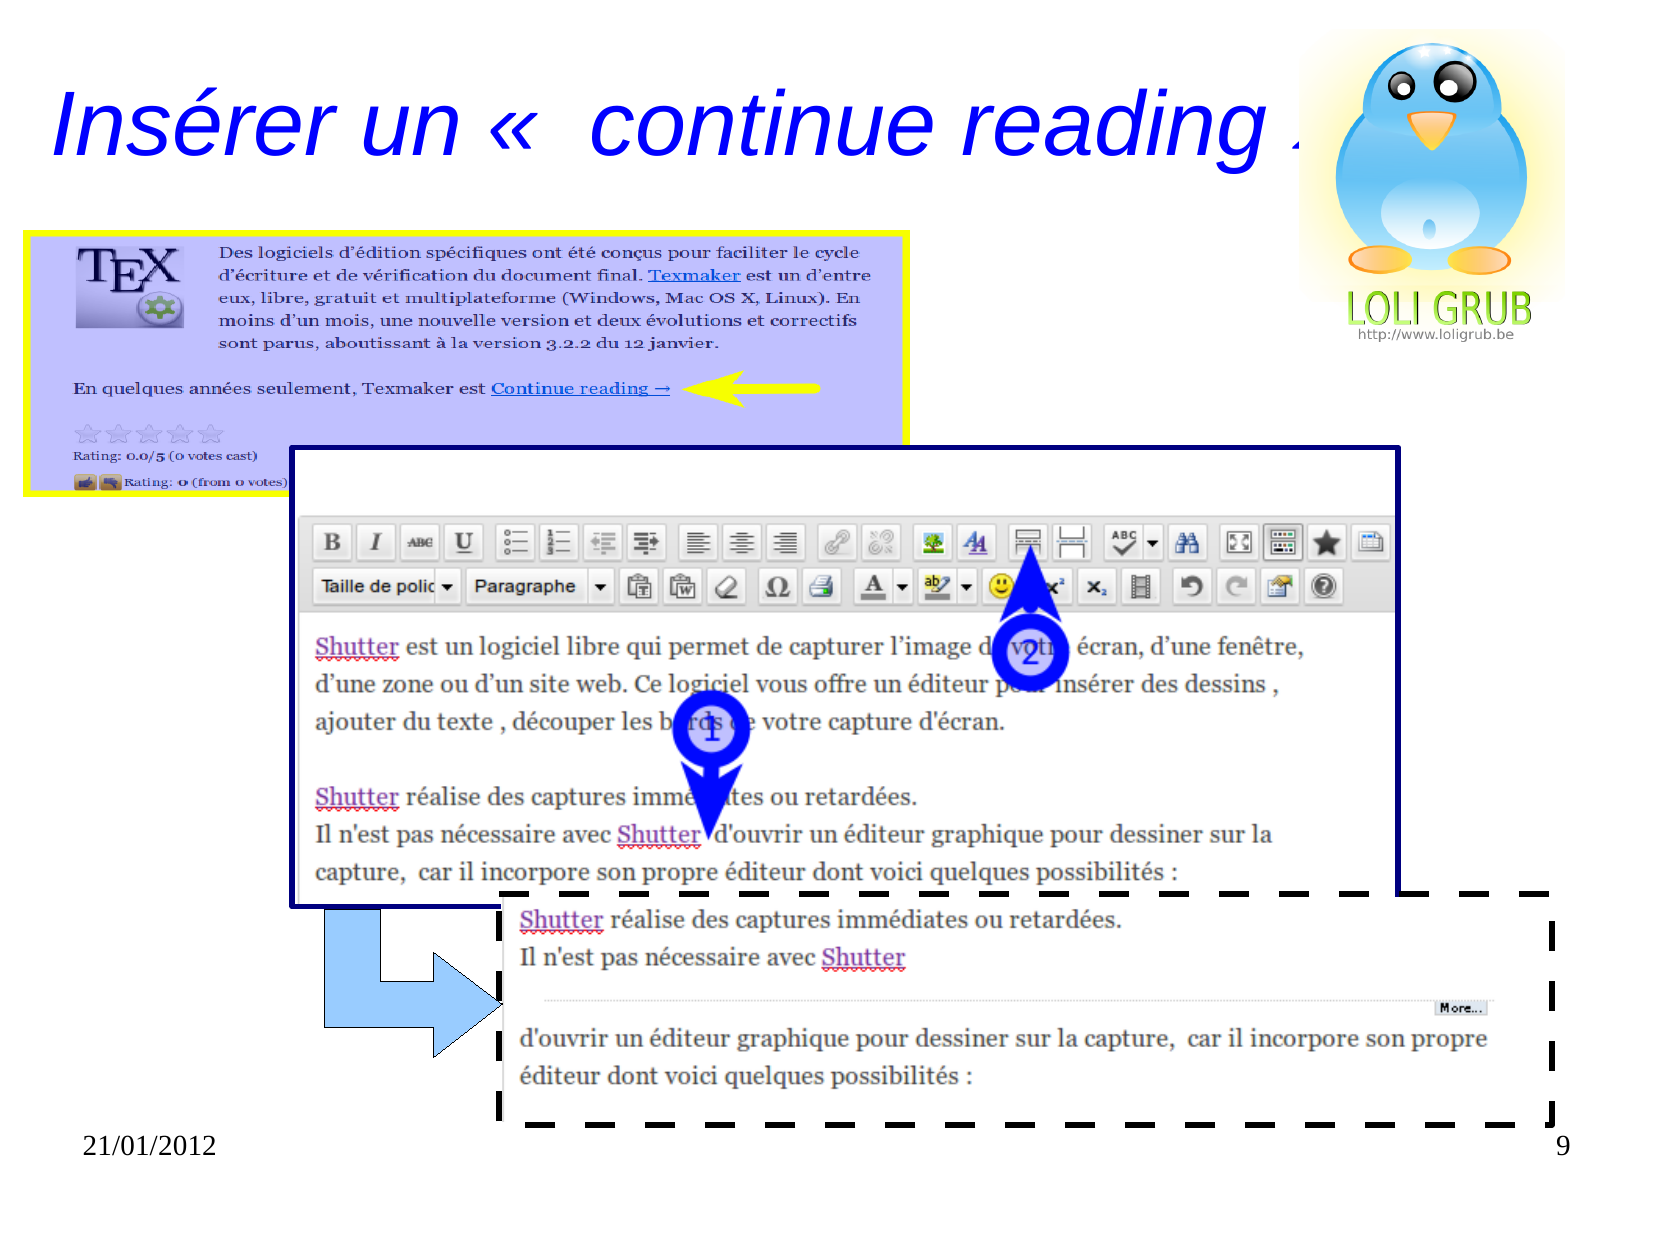

Insérer un «  continue reading ».
21/01/2012
9